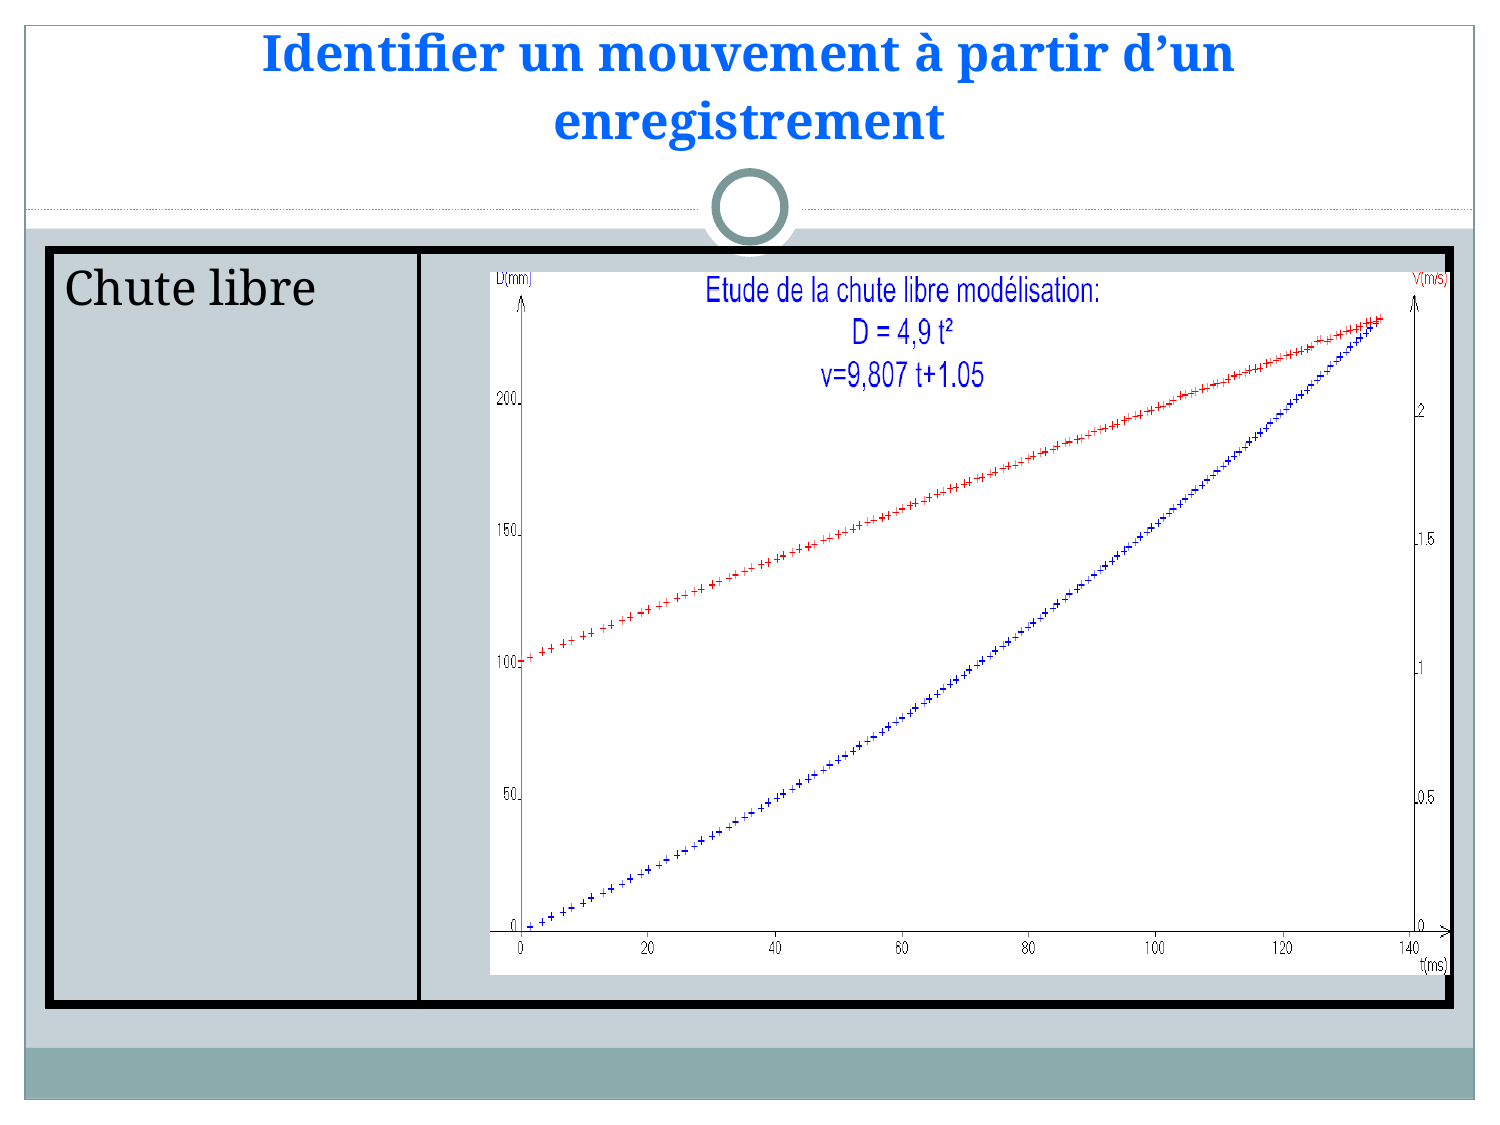

# Identifier un mouvement à partir d’un enregistrement
| Chute libre | |
| --- | --- |